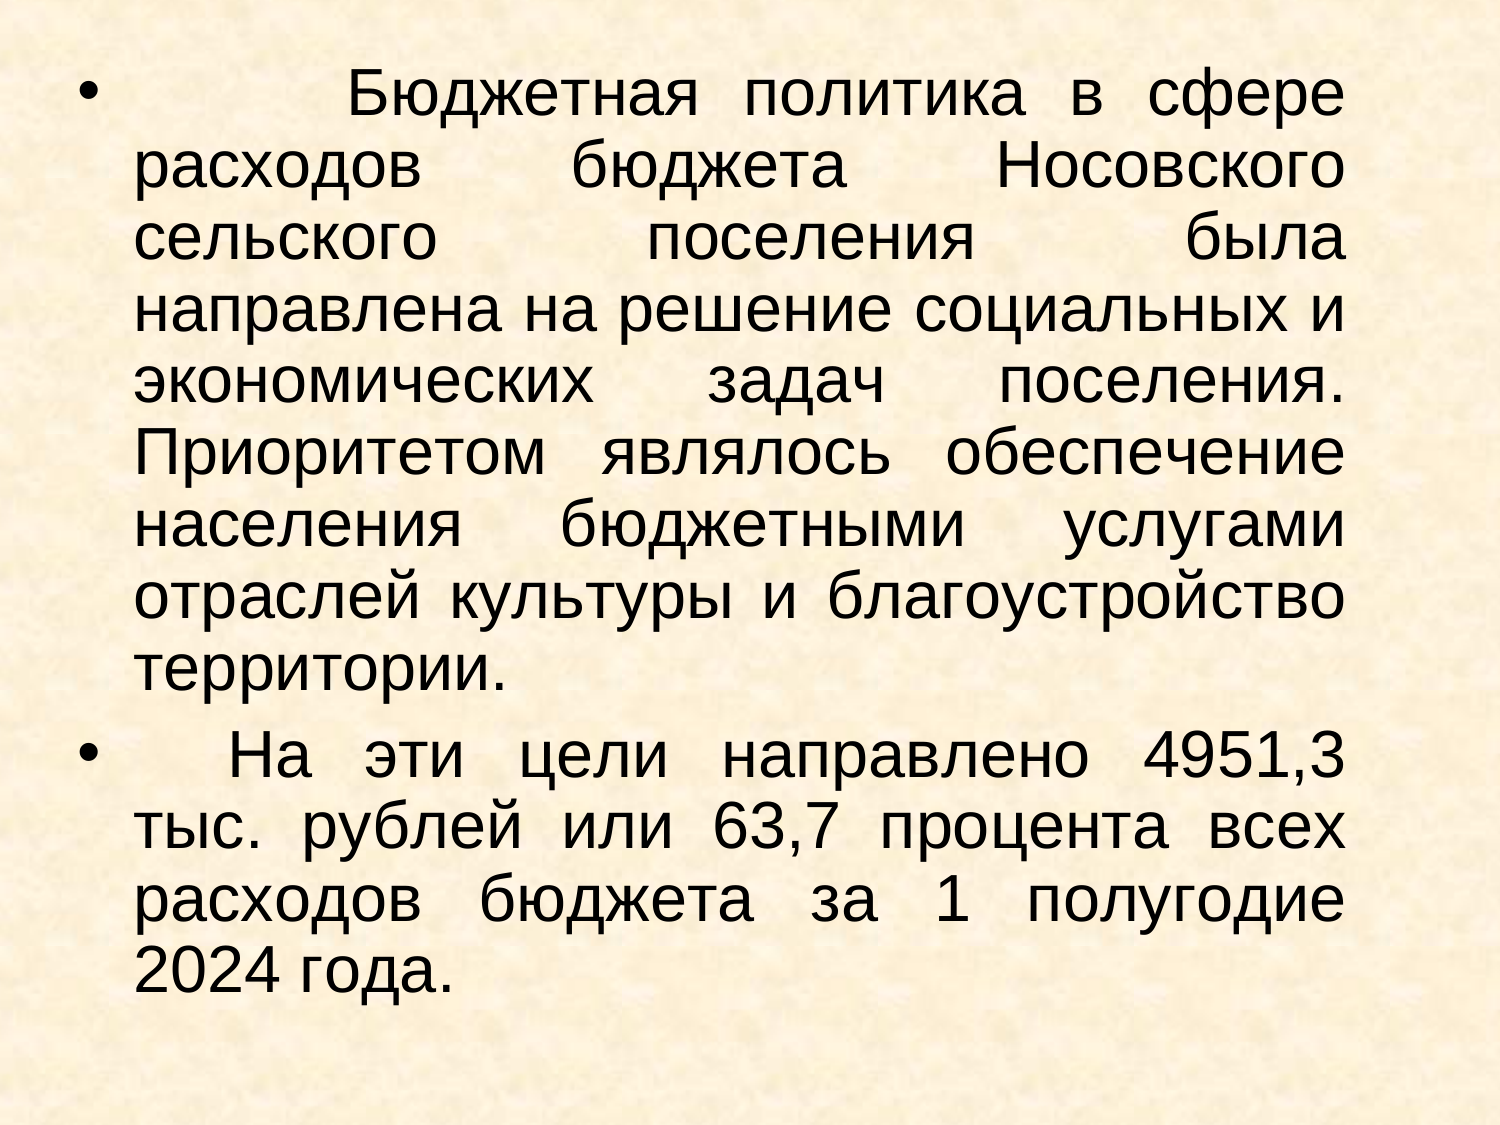

# Бюджетная политика в сфере расходов бюджета Носовского сельского поселения была направлена на решение социальных и экономических задач поселения. Приоритетом являлось обеспечение населения бюджетными услугами отраслей культуры и благоустройство территории.
	На эти цели направлено 4951,3 тыс. рублей или 63,7 процента всех расходов бюджета за 1 полугодие 2024 года.